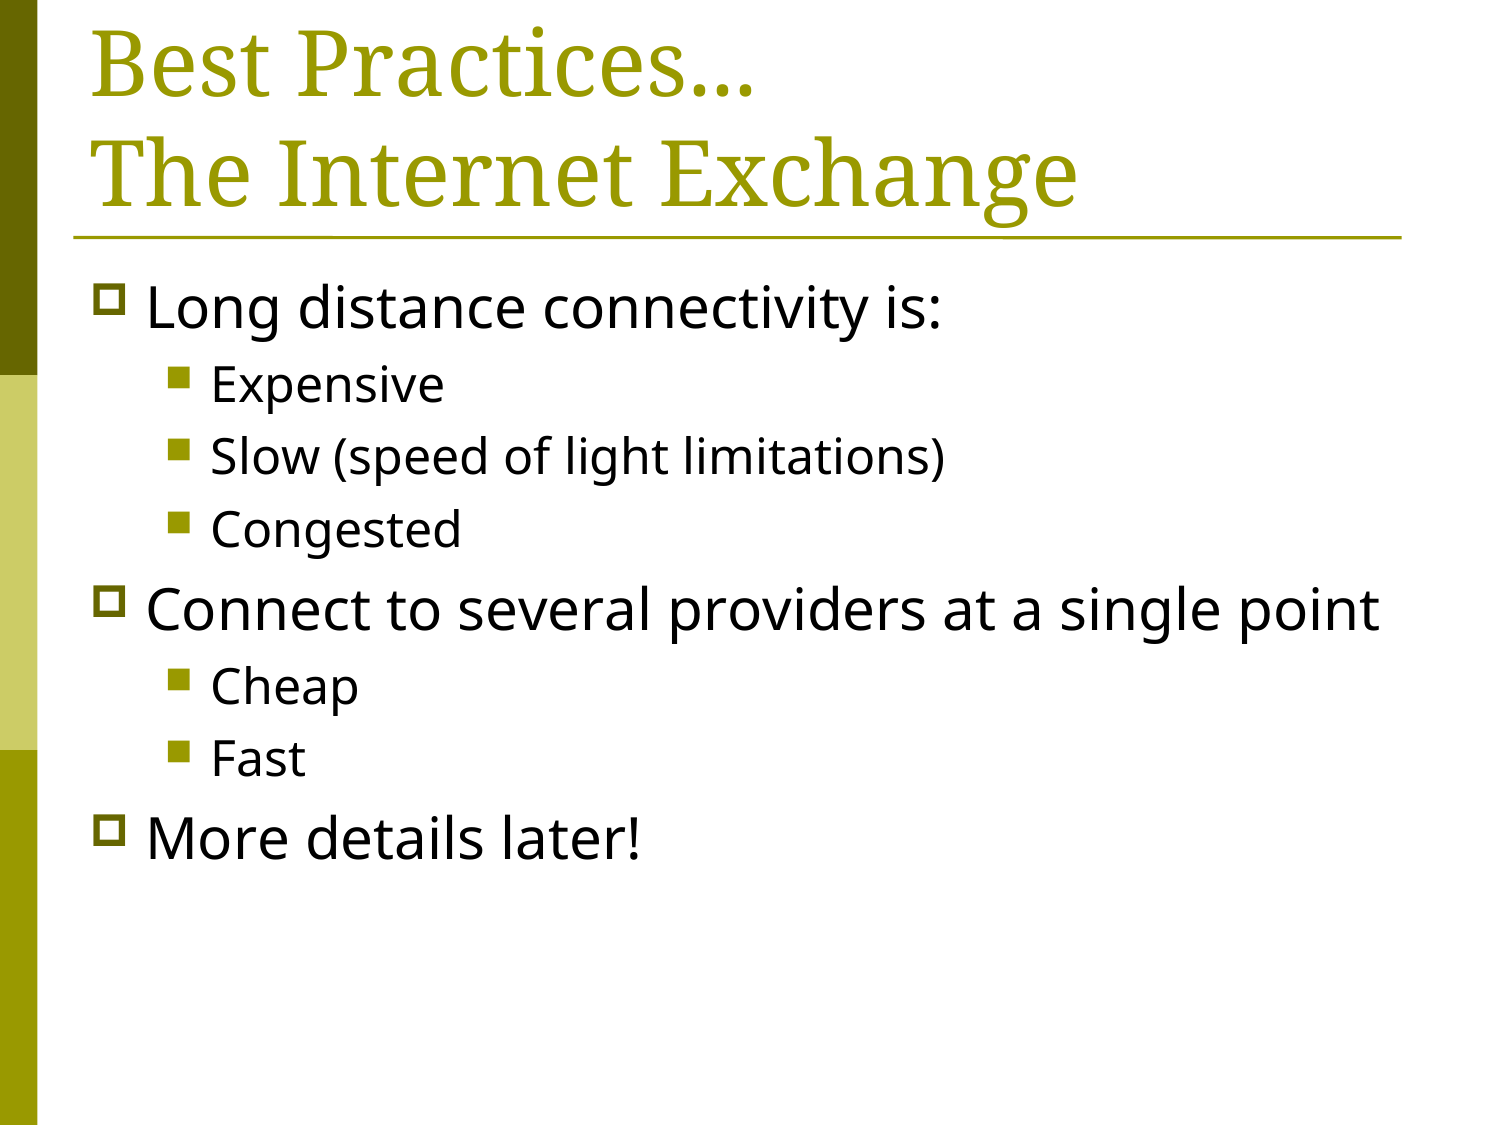

# Best Practices... The Internet Exchange
Long distance connectivity is:
Expensive
Slow (speed of light limitations)
Congested
Connect to several providers at a single point
Cheap
Fast
More details later!